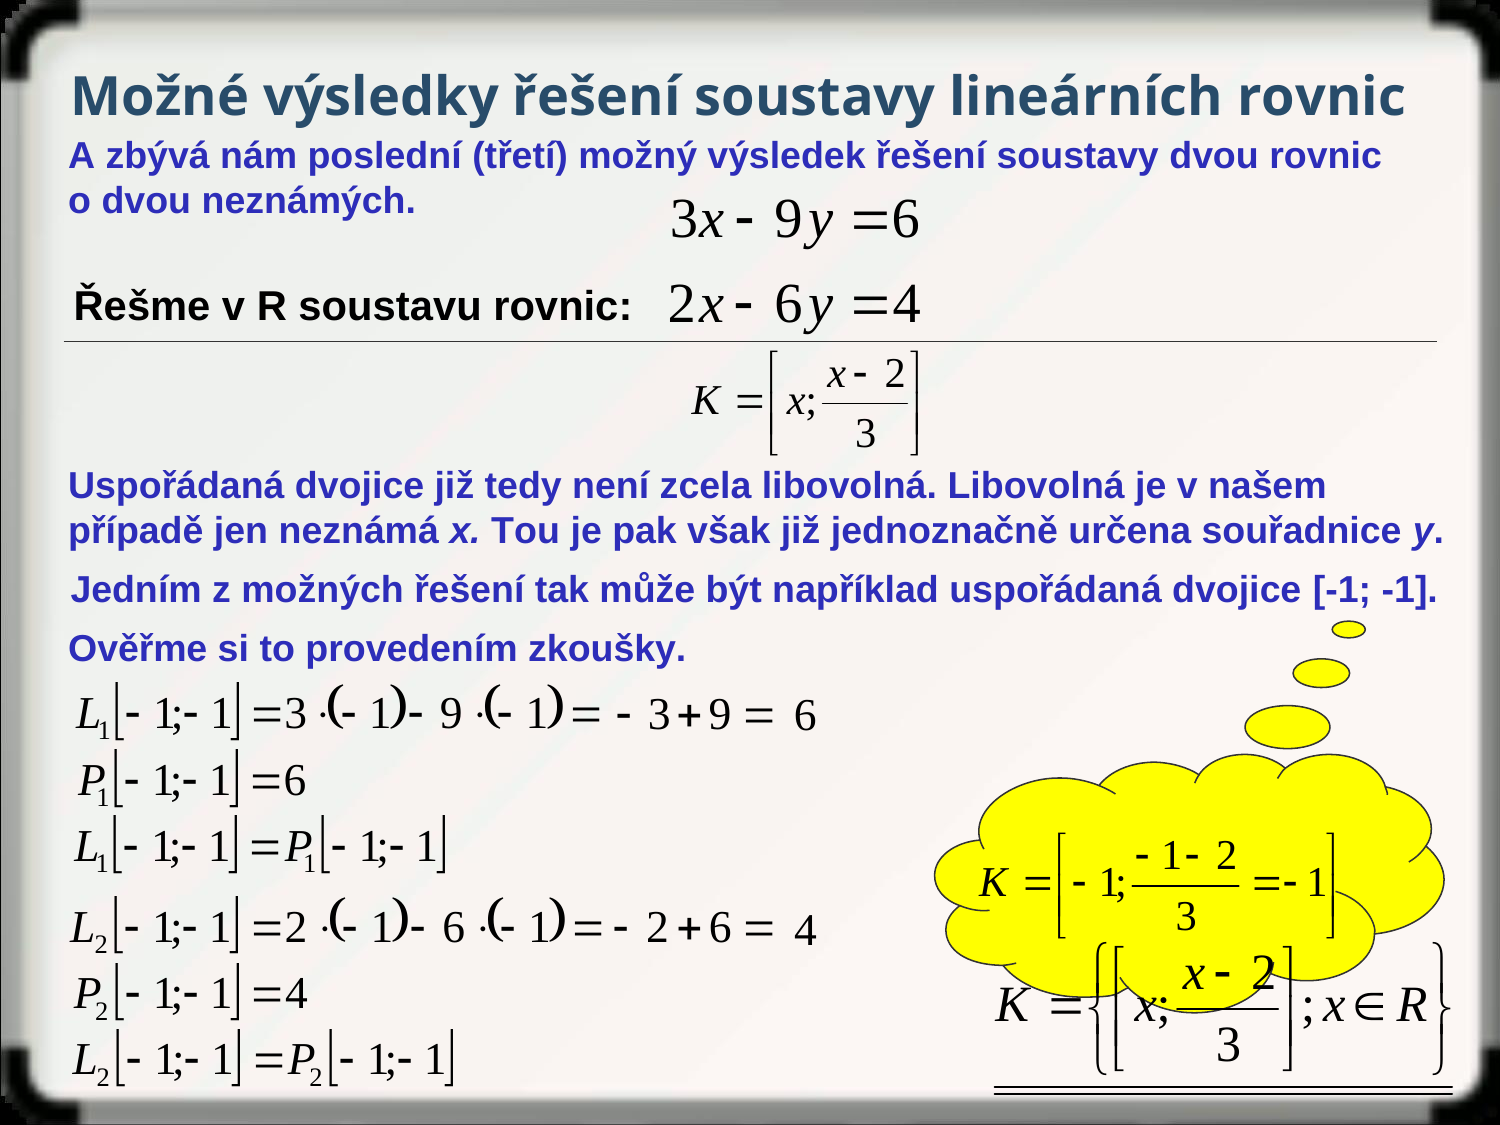

Možné výsledky řešení soustavy lineárních rovnic
A zbývá nám poslední (třetí) možný výsledek řešení soustavy dvou rovnic
o dvou neznámých.
Řešme v R soustavu rovnic:
Uspořádaná dvojice již tedy není zcela libovolná. Libovolná je v našem případě jen neznámá x. Tou je pak však již jednoznačně určena souřadnice y.
Jedním z možných řešení tak může být například uspořádaná dvojice [-1; -1].
Ověřme si to provedením zkoušky.